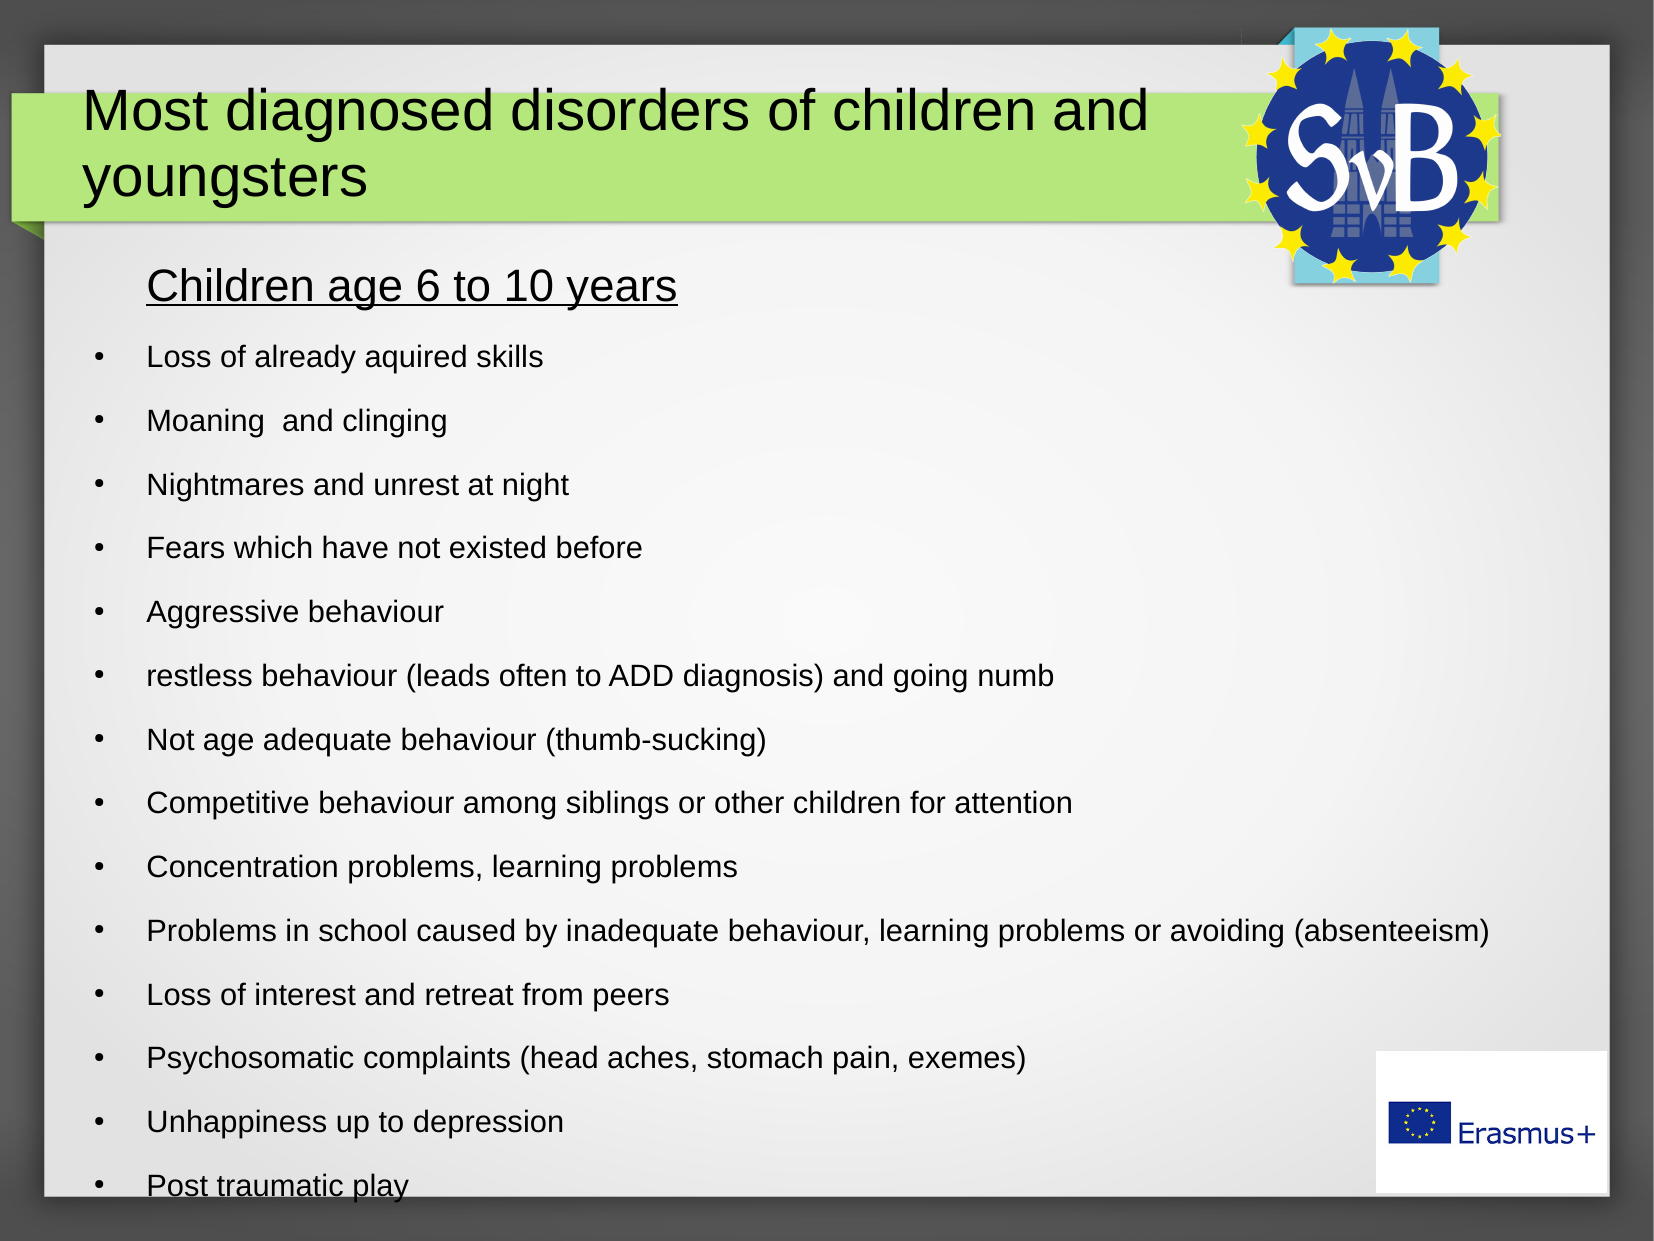

# Most diagnosed disorders of children and youngsters
Children age 6 to 10 years
Loss of already aquired skills
Moaning and clinging
Nightmares and unrest at night
Fears which have not existed before
Aggressive behaviour
restless behaviour (leads often to ADD diagnosis) and going numb
Not age adequate behaviour (thumb-sucking)
Competitive behaviour among siblings or other children for attention
Concentration problems, learning problems
Problems in school caused by inadequate behaviour, learning problems or avoiding (absenteeism)
Loss of interest and retreat from peers
Psychosomatic complaints (head aches, stomach pain, exemes)
Unhappiness up to depression
Post traumatic play